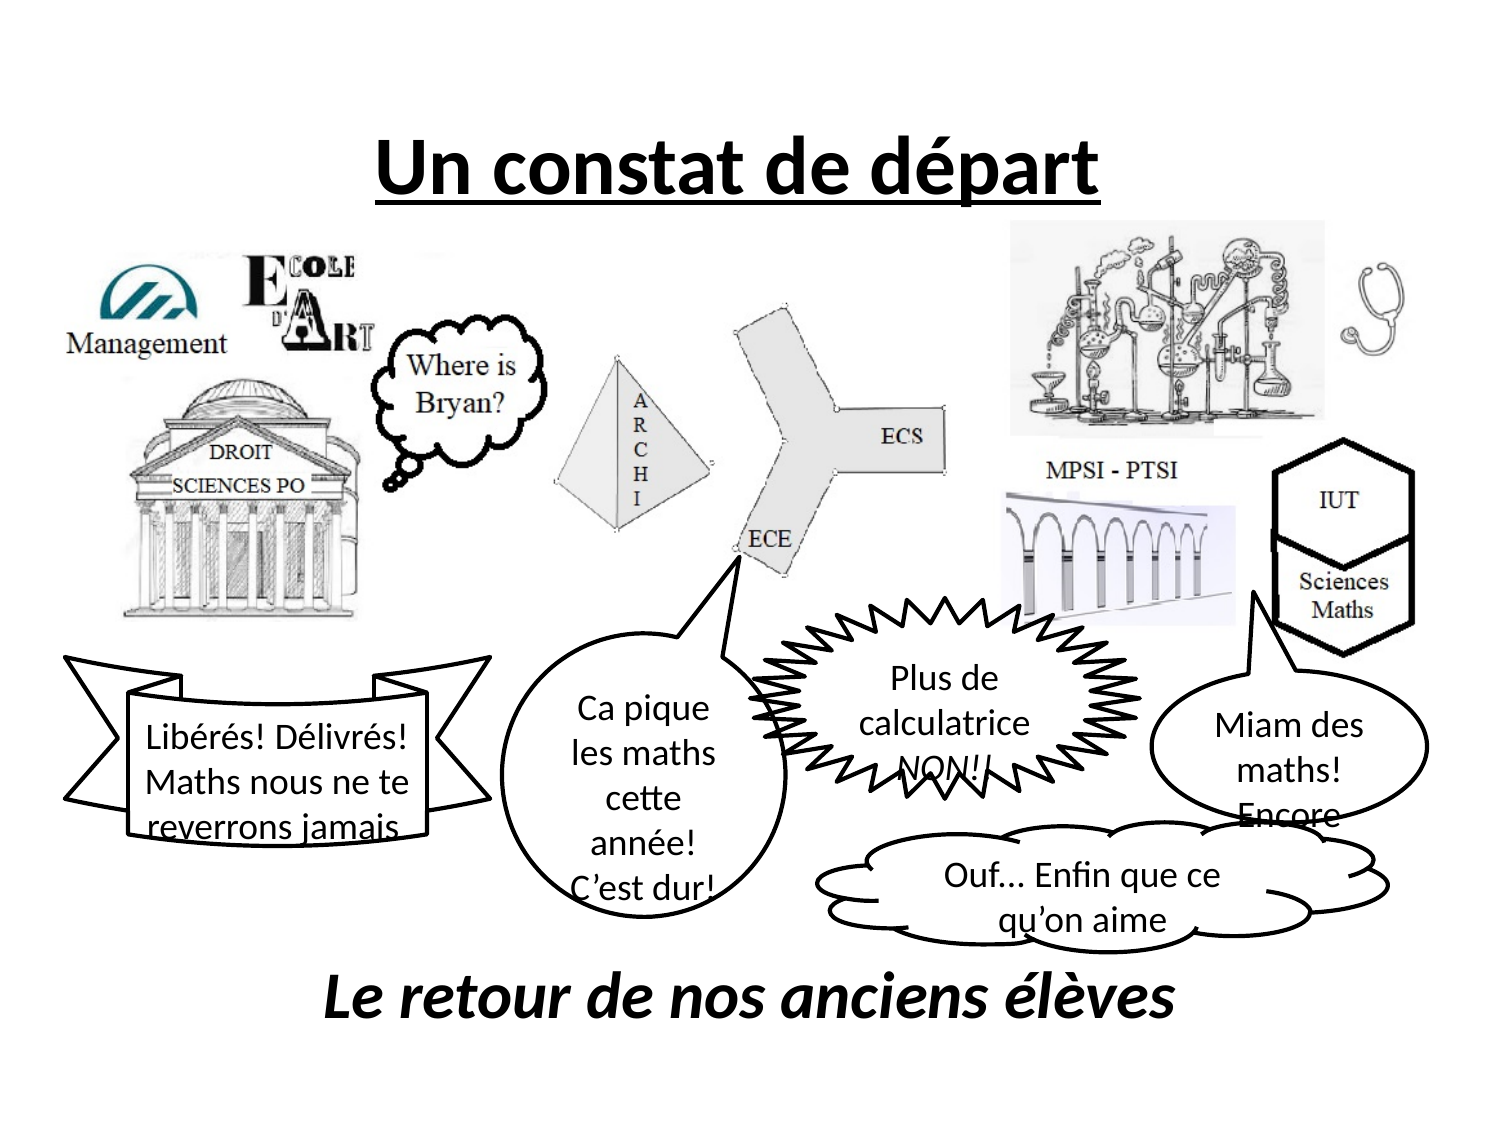

# Un constat de départ
Plus de calculatrice NON!!
Ca pique les maths cette année!
C’est dur!
Libérés! Délivrés!
Maths nous ne te reverrons jamais
Miam des maths!
Encore
Ouf... Enfin que ce qu’on aime
Le retour de nos anciens élèves